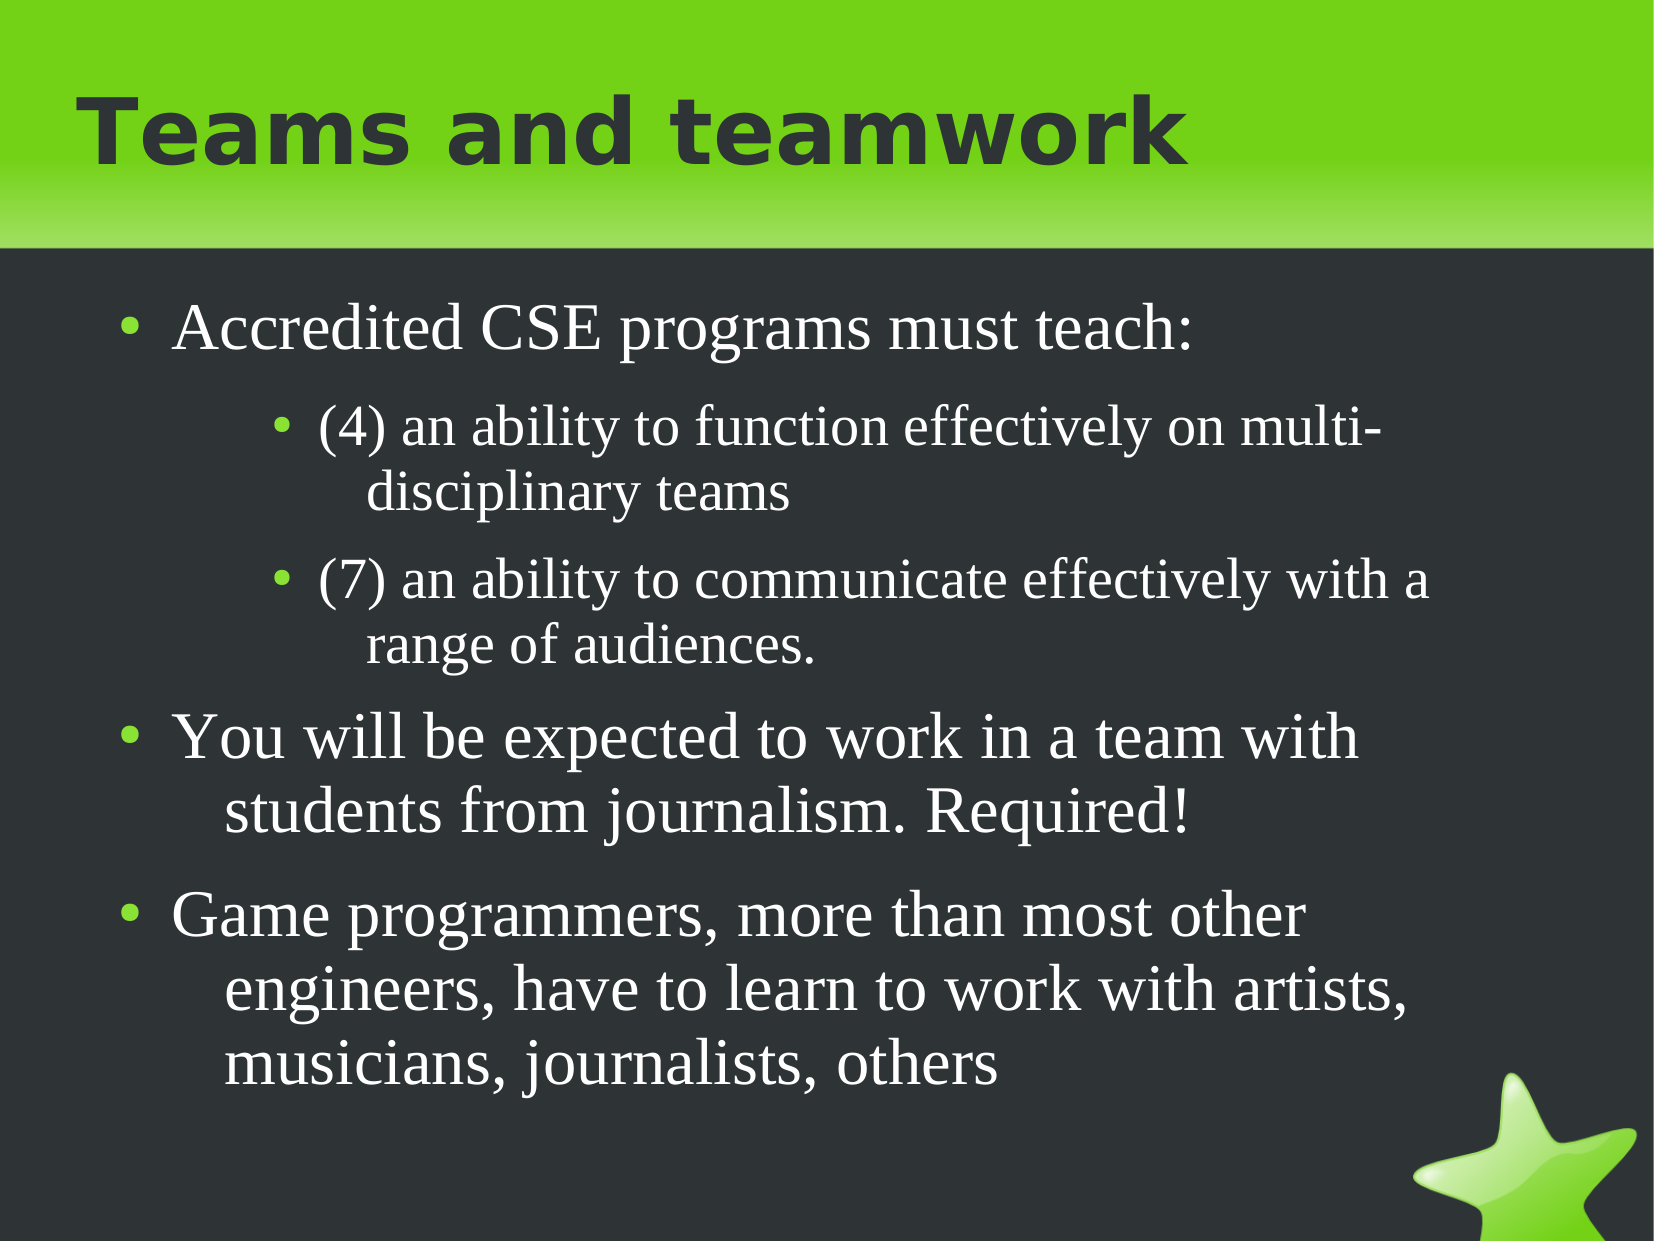

# Teams and teamwork
Accredited CSE programs must teach:
(4) an ability to function effectively on multi-disciplinary teams
(7) an ability to communicate effectively with a range of audiences.
You will be expected to work in a team with students from journalism. Required!
Game programmers, more than most other engineers, have to learn to work with artists, musicians, journalists, others